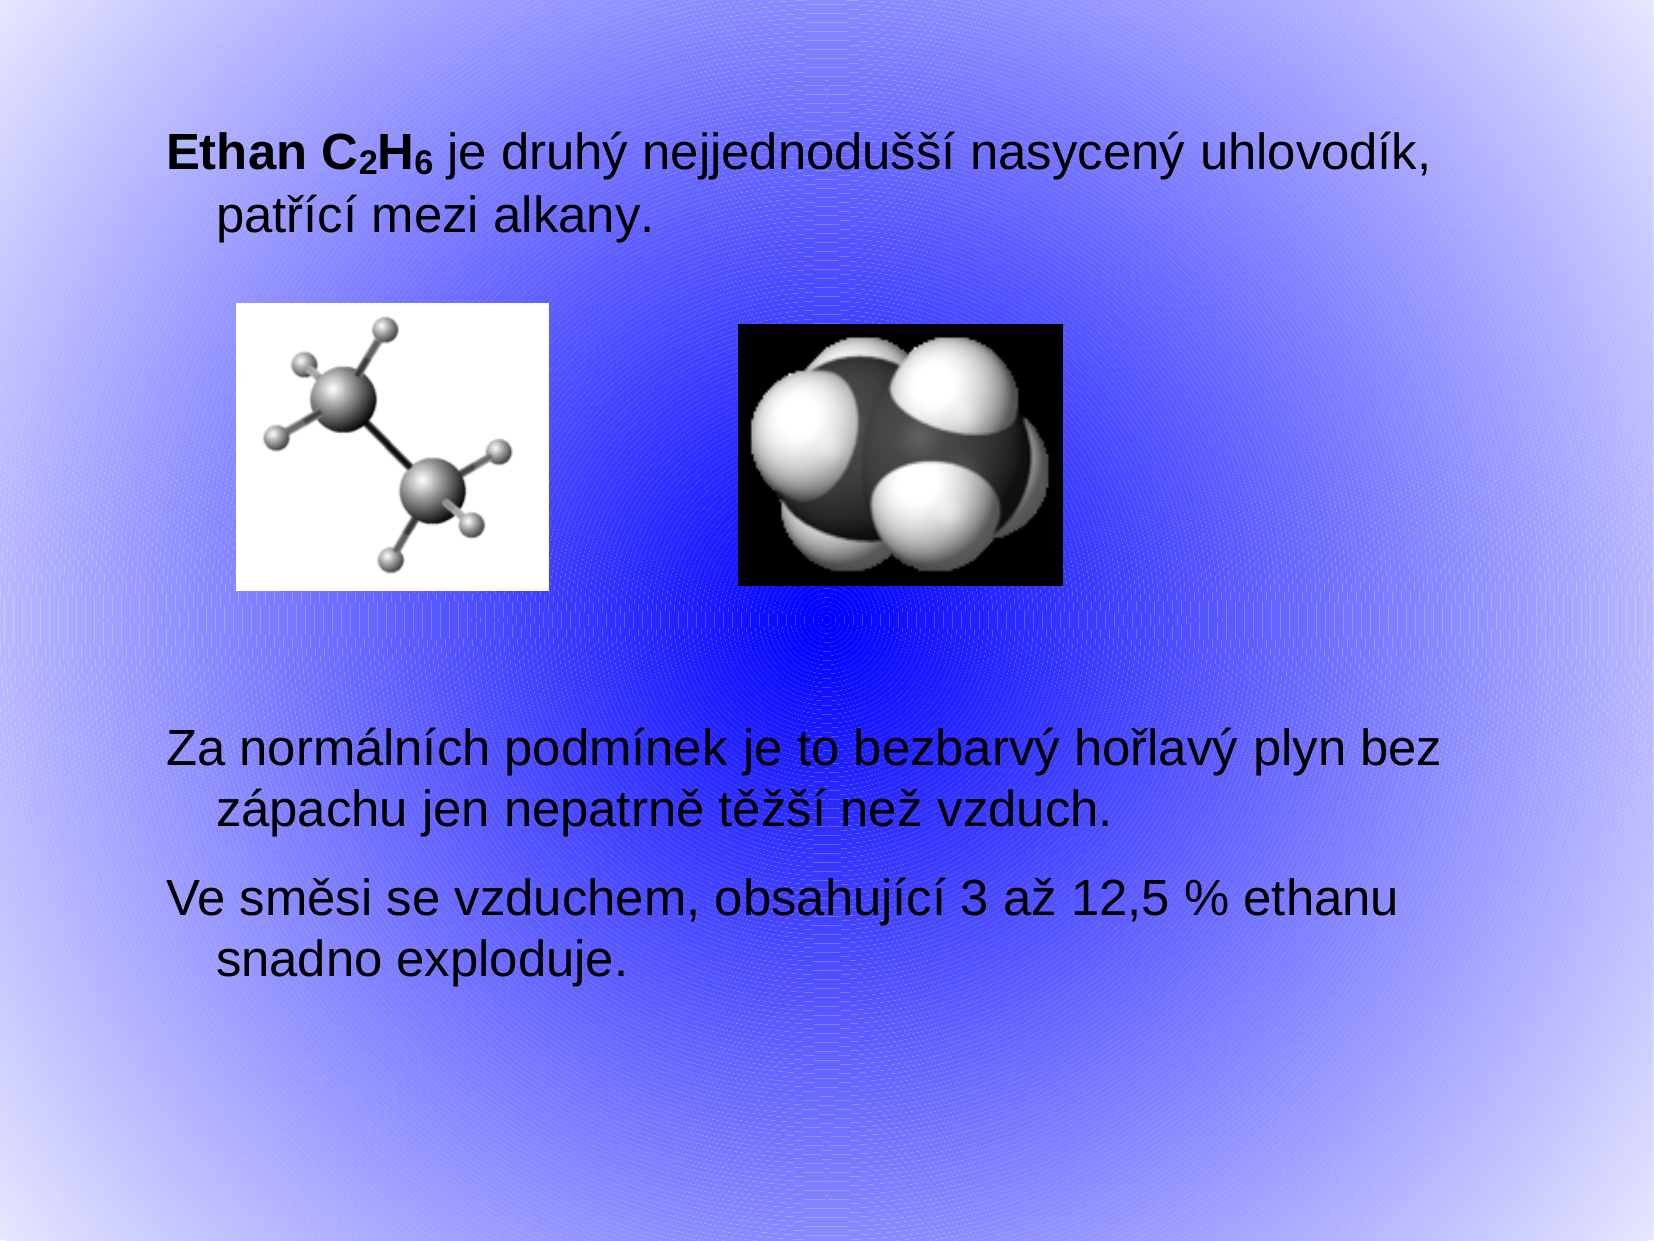

# Ethan C2H6 je druhý nejjednodušší nasycený uhlovodík, patřící mezi alkany.
Za normálních podmínek je to bezbarvý hořlavý plyn bez zápachu jen nepatrně těžší než vzduch.
Ve směsi se vzduchem, obsahující 3 až 12,5 % ethanu snadno exploduje.